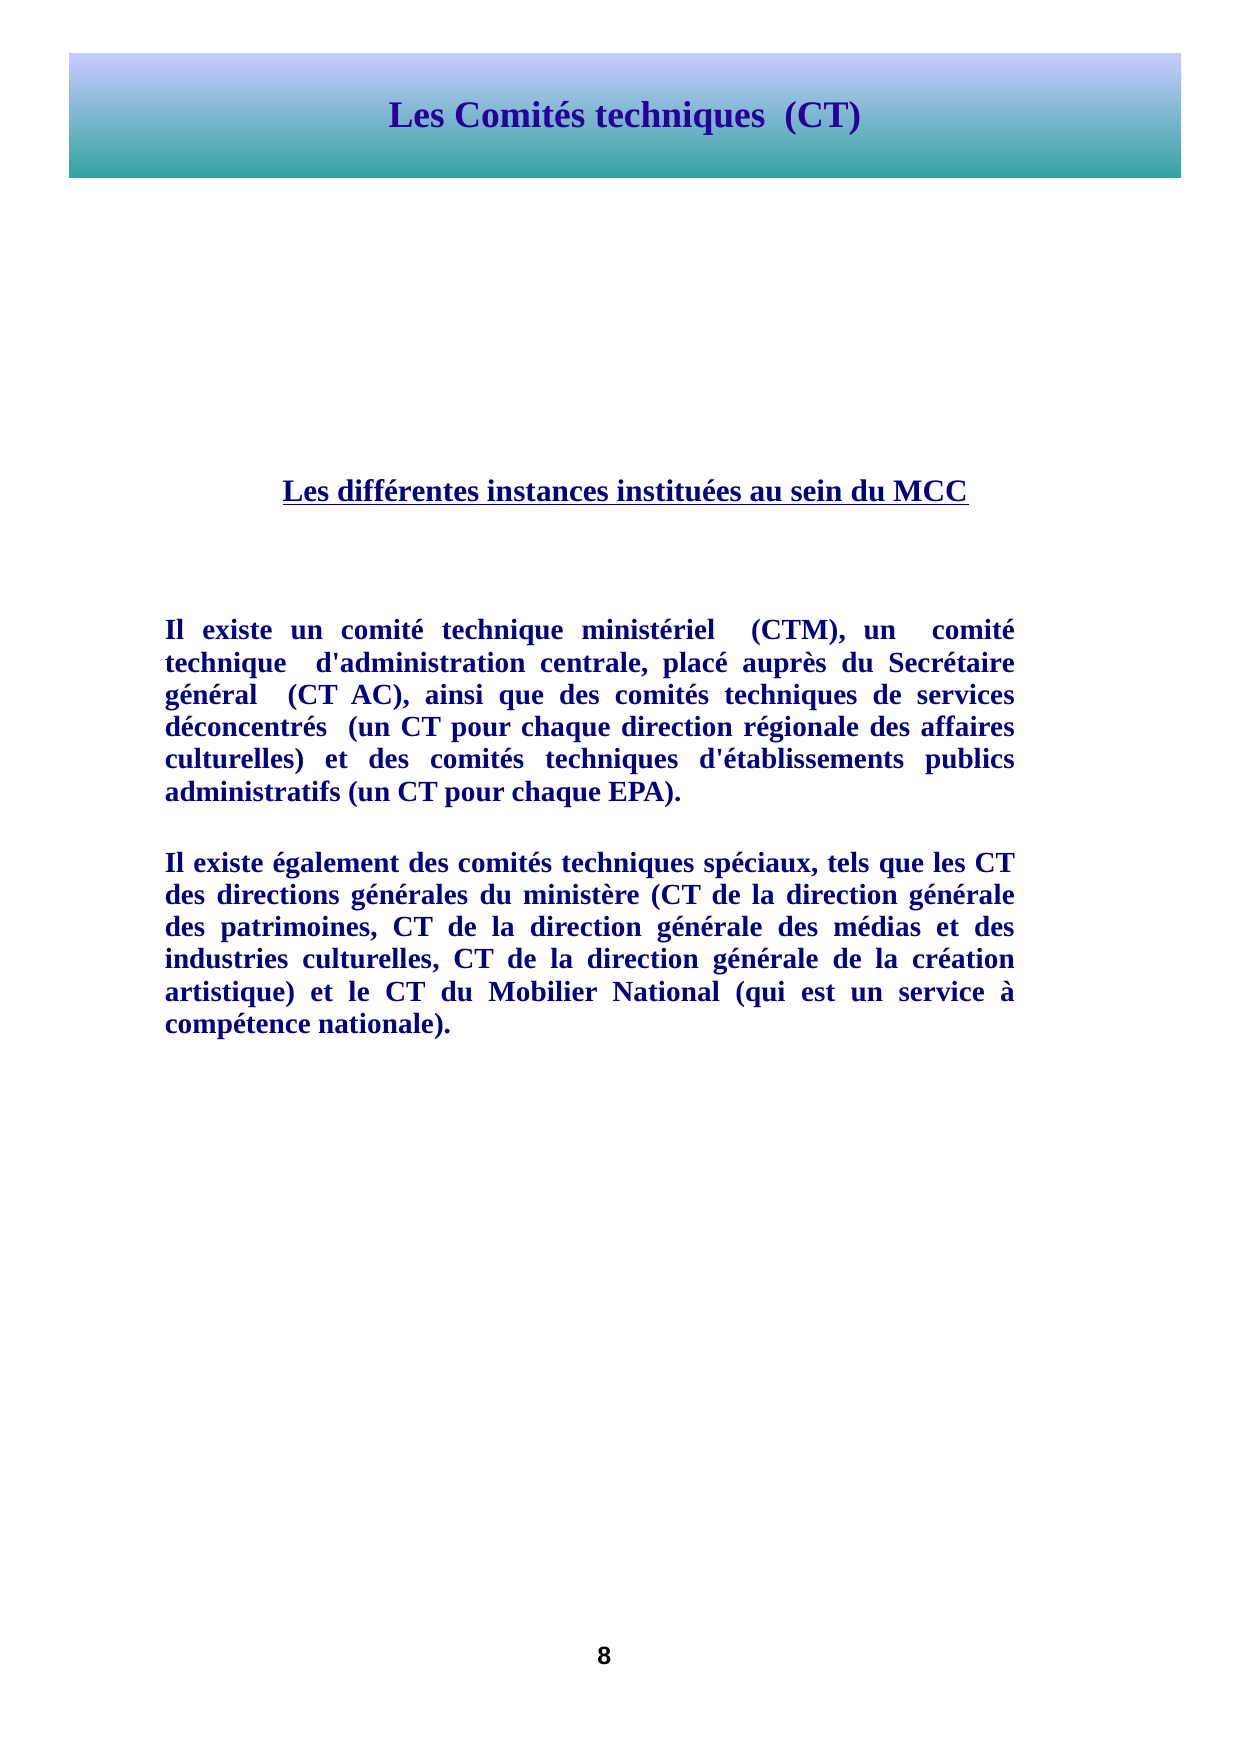

Les Comités techniques (CT)
# Les différentes instances instituées au sein du MCC
Il existe un comité technique ministériel (CTM), un comité technique d'administration centrale, placé auprès du Secrétaire général (CT AC), ainsi que des comités techniques de services déconcentrés (un CT pour chaque direction régionale des affaires culturelles) et des comités techniques d'établissements publics administratifs (un CT pour chaque EPA).
Il existe également des comités techniques spéciaux, tels que les CT des directions générales du ministère (CT de la direction générale des patrimoines, CT de la direction générale des médias et des industries culturelles, CT de la direction générale de la création artistique) et le CT du Mobilier National (qui est un service à compétence nationale).
8
8